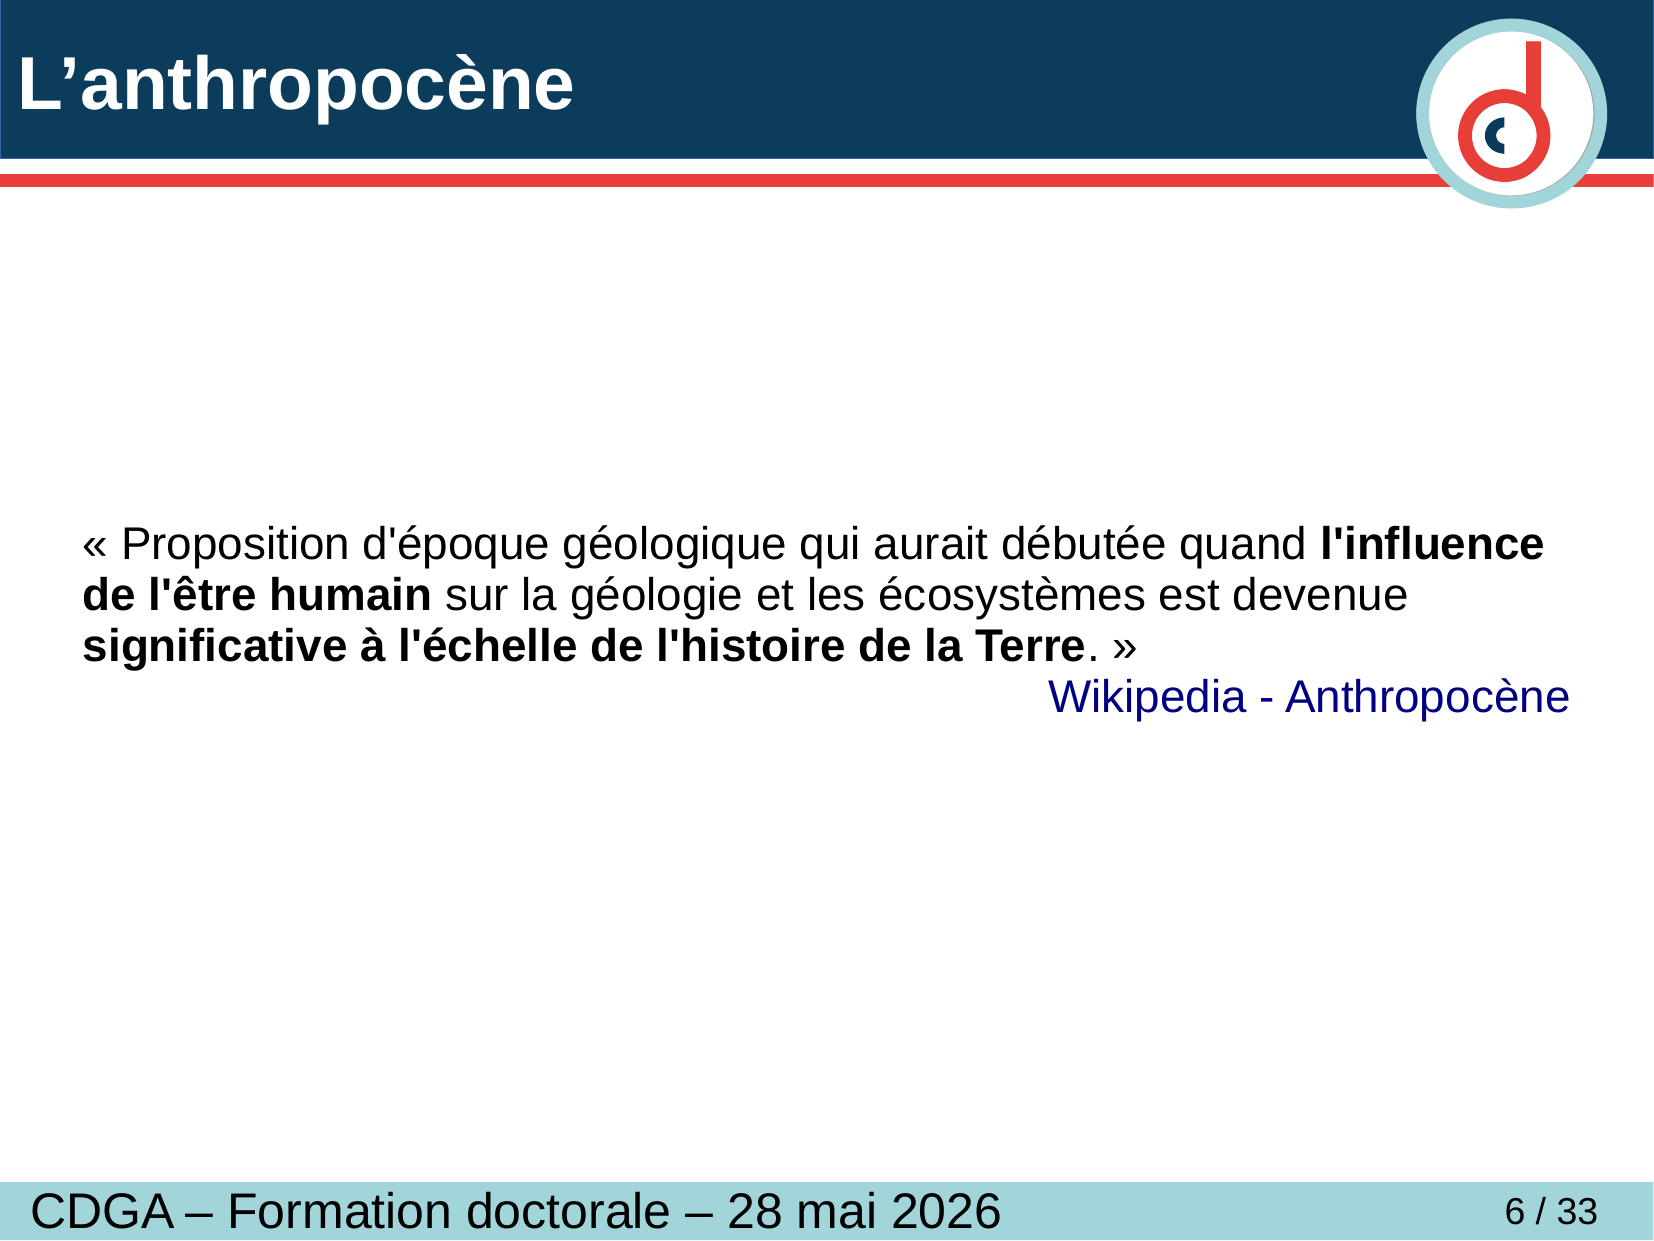

# L’anthropocène
« Proposition d'époque géologique qui aurait débutée quand l'influence de l'être humain sur la géologie et les écosystèmes est devenue significative à l'échelle de l'histoire de la Terre. »
Wikipedia - Anthropocène